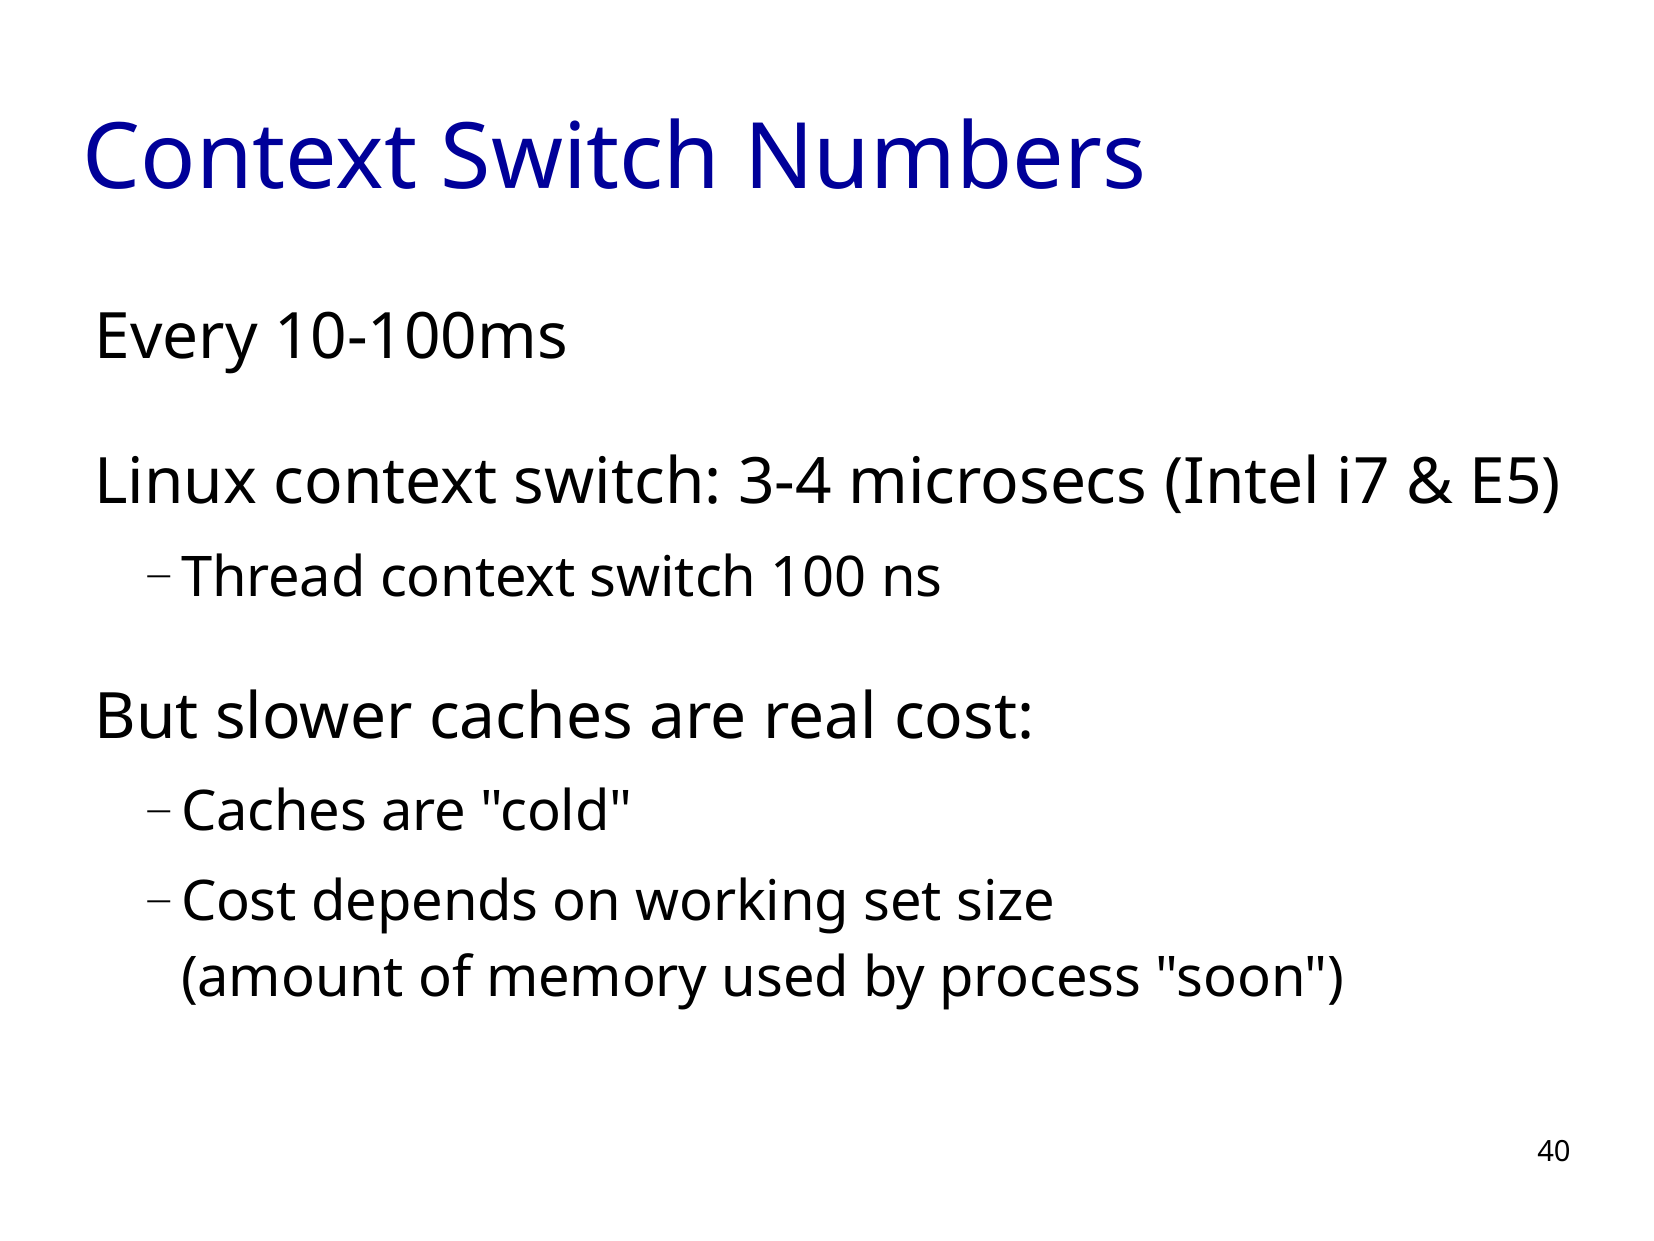

# Context Switch Numbers
Every 10-100ms
Linux context switch: 3-4 microsecs (Intel i7 & E5)
Thread context switch 100 ns
But slower caches are real cost:
Caches are "cold"
Cost depends on working set size
(amount of memory used by process "soon")
40